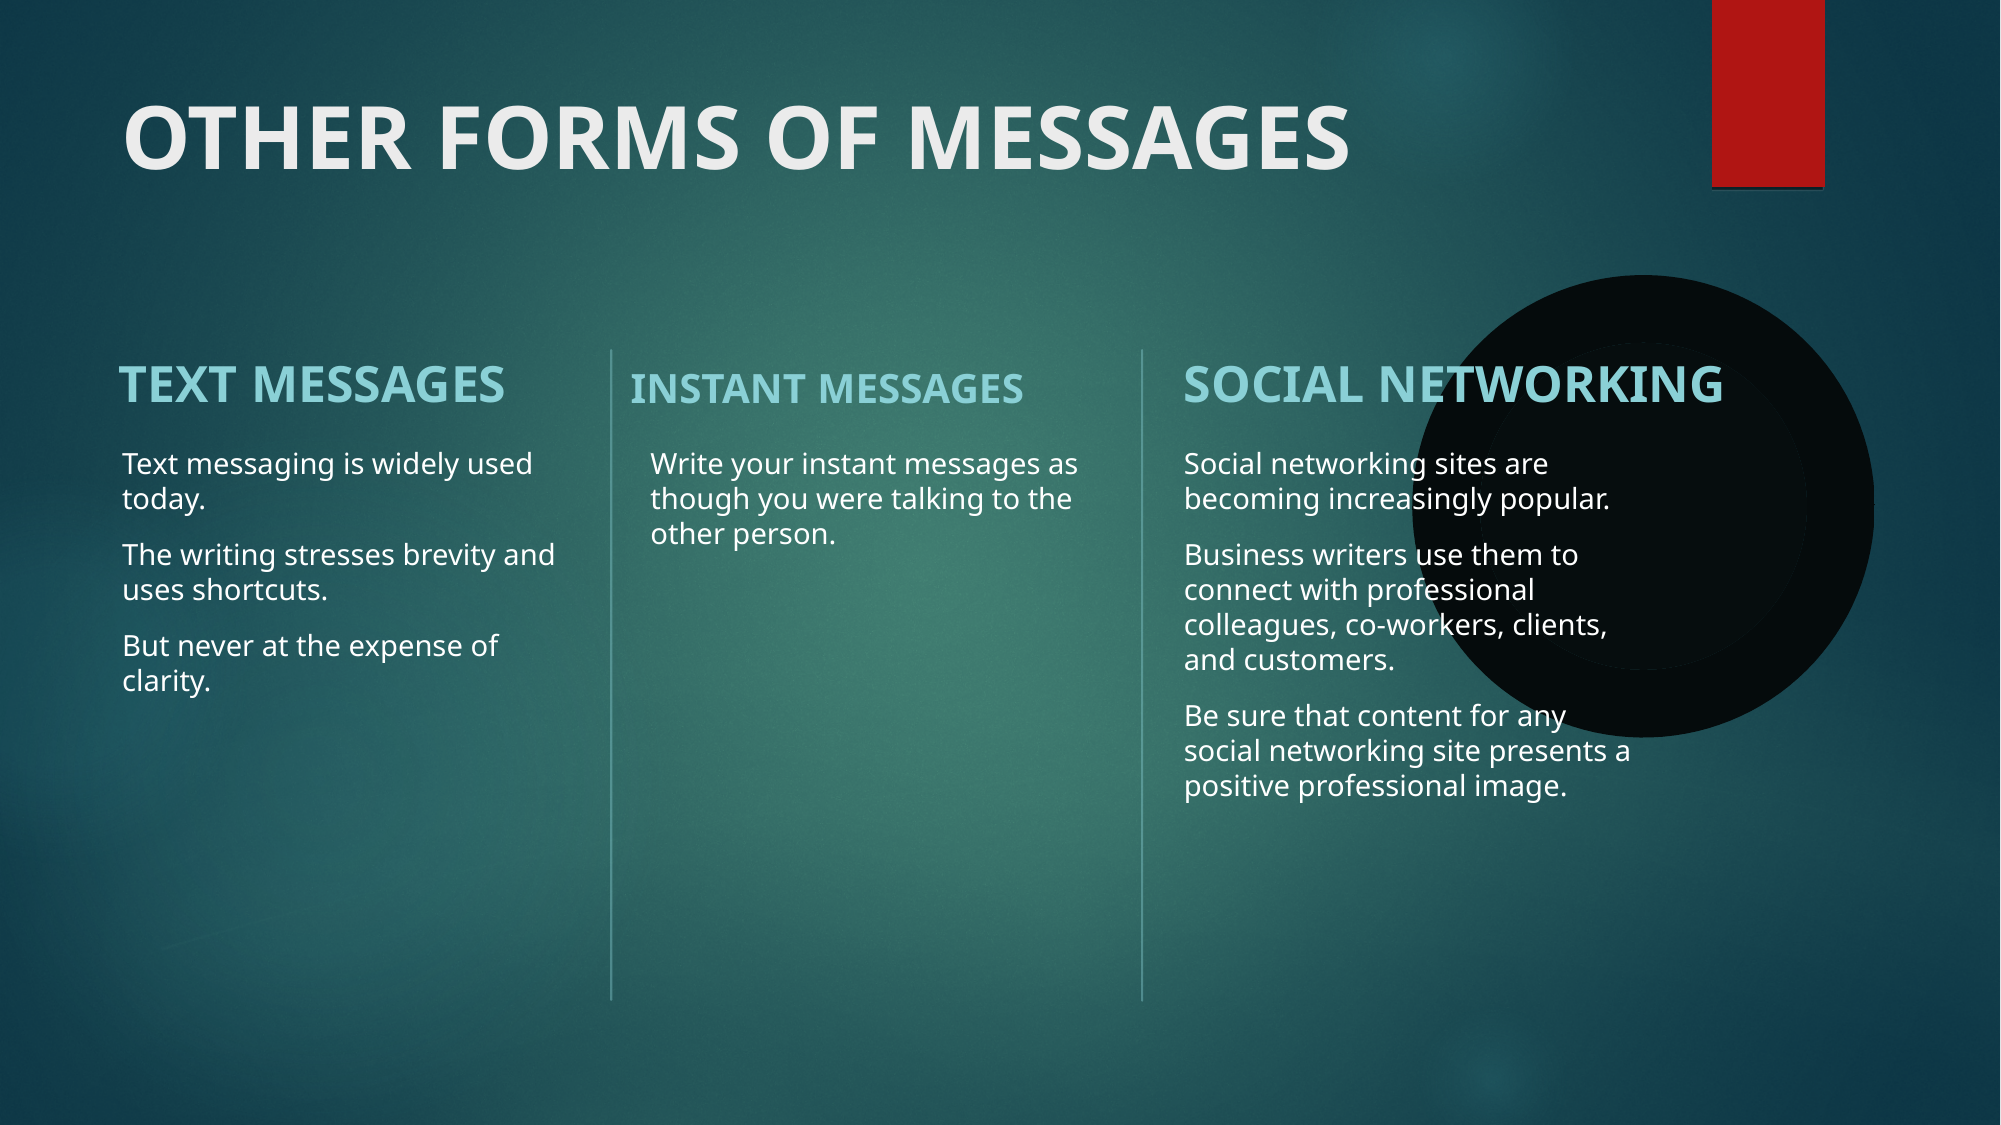

# OTHER FORMS OF MESSAGES
TEXT MESSAGES
INSTANT MESSAGES
SOCIAL NETWORKING
Text messaging is widely used today.
The writing stresses brevity and uses shortcuts.
But never at the expense of clarity.
Write your instant messages as though you were talking to the other person.
Social networking sites are becoming increasingly popular.
Business writers use them to connect with professional colleagues, co-workers, clients, and customers.
Be sure that content for any social networking site presents a positive professional image.